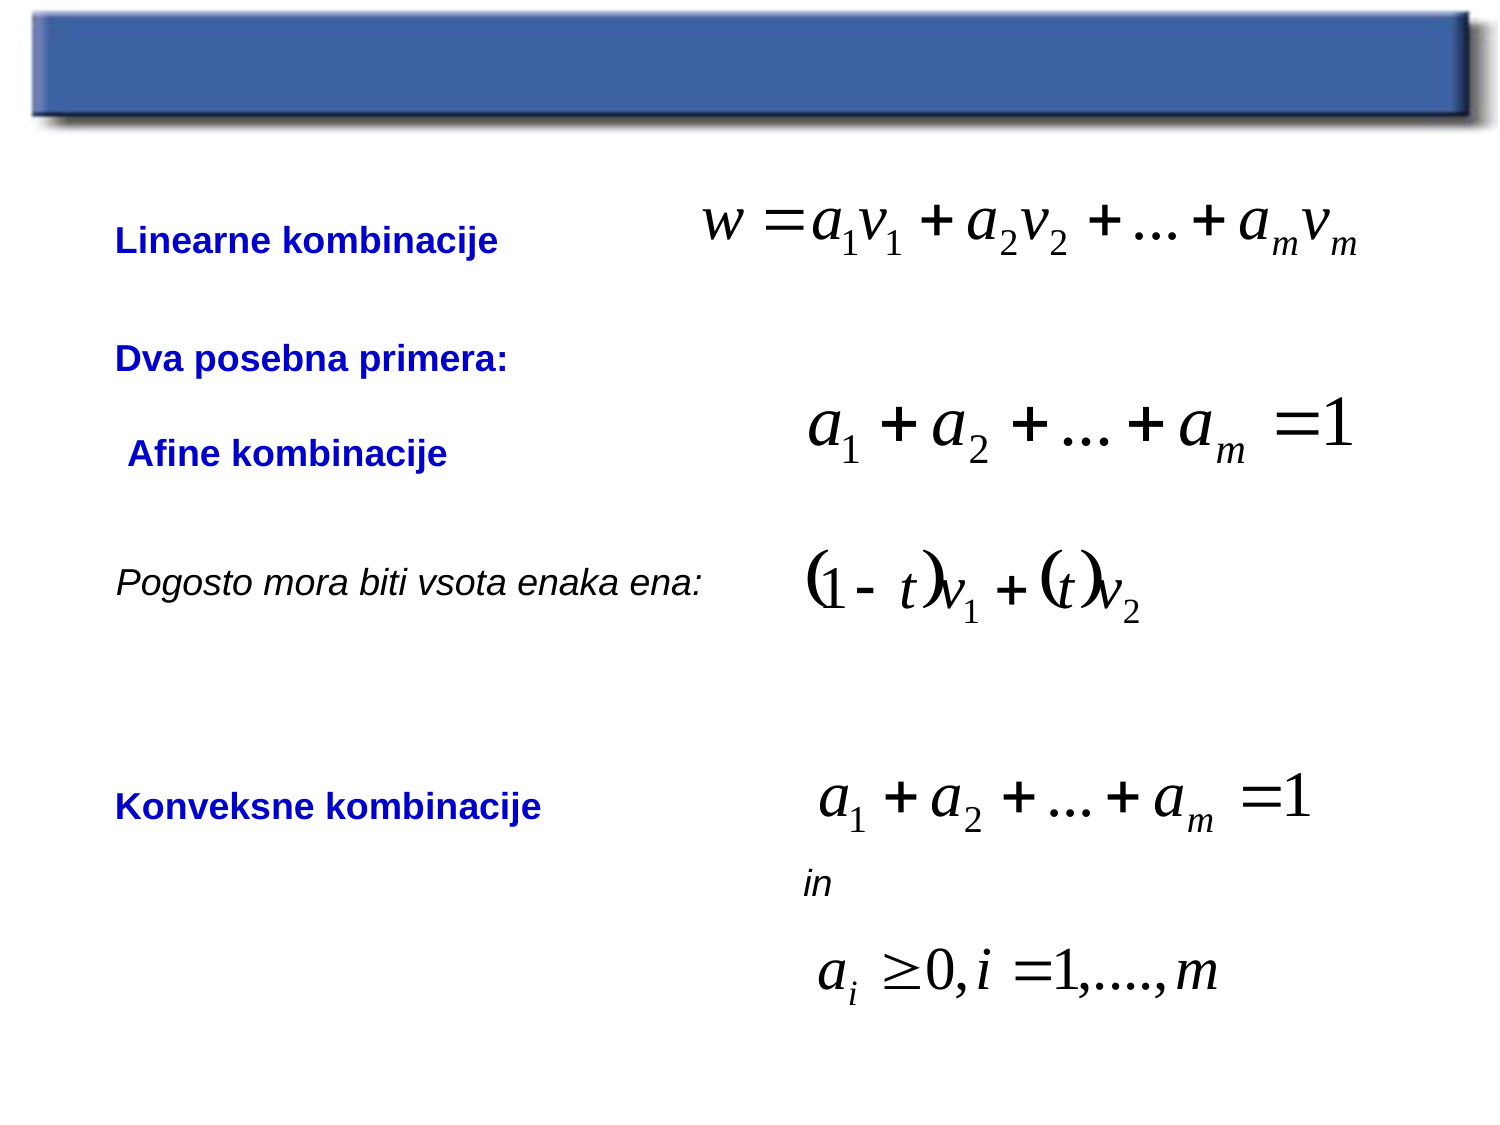

Linearne kombinacije
Dva posebna primera:
Afine kombinacije
Pogosto mora biti vsota enaka ena:
Konveksne kombinacije
in